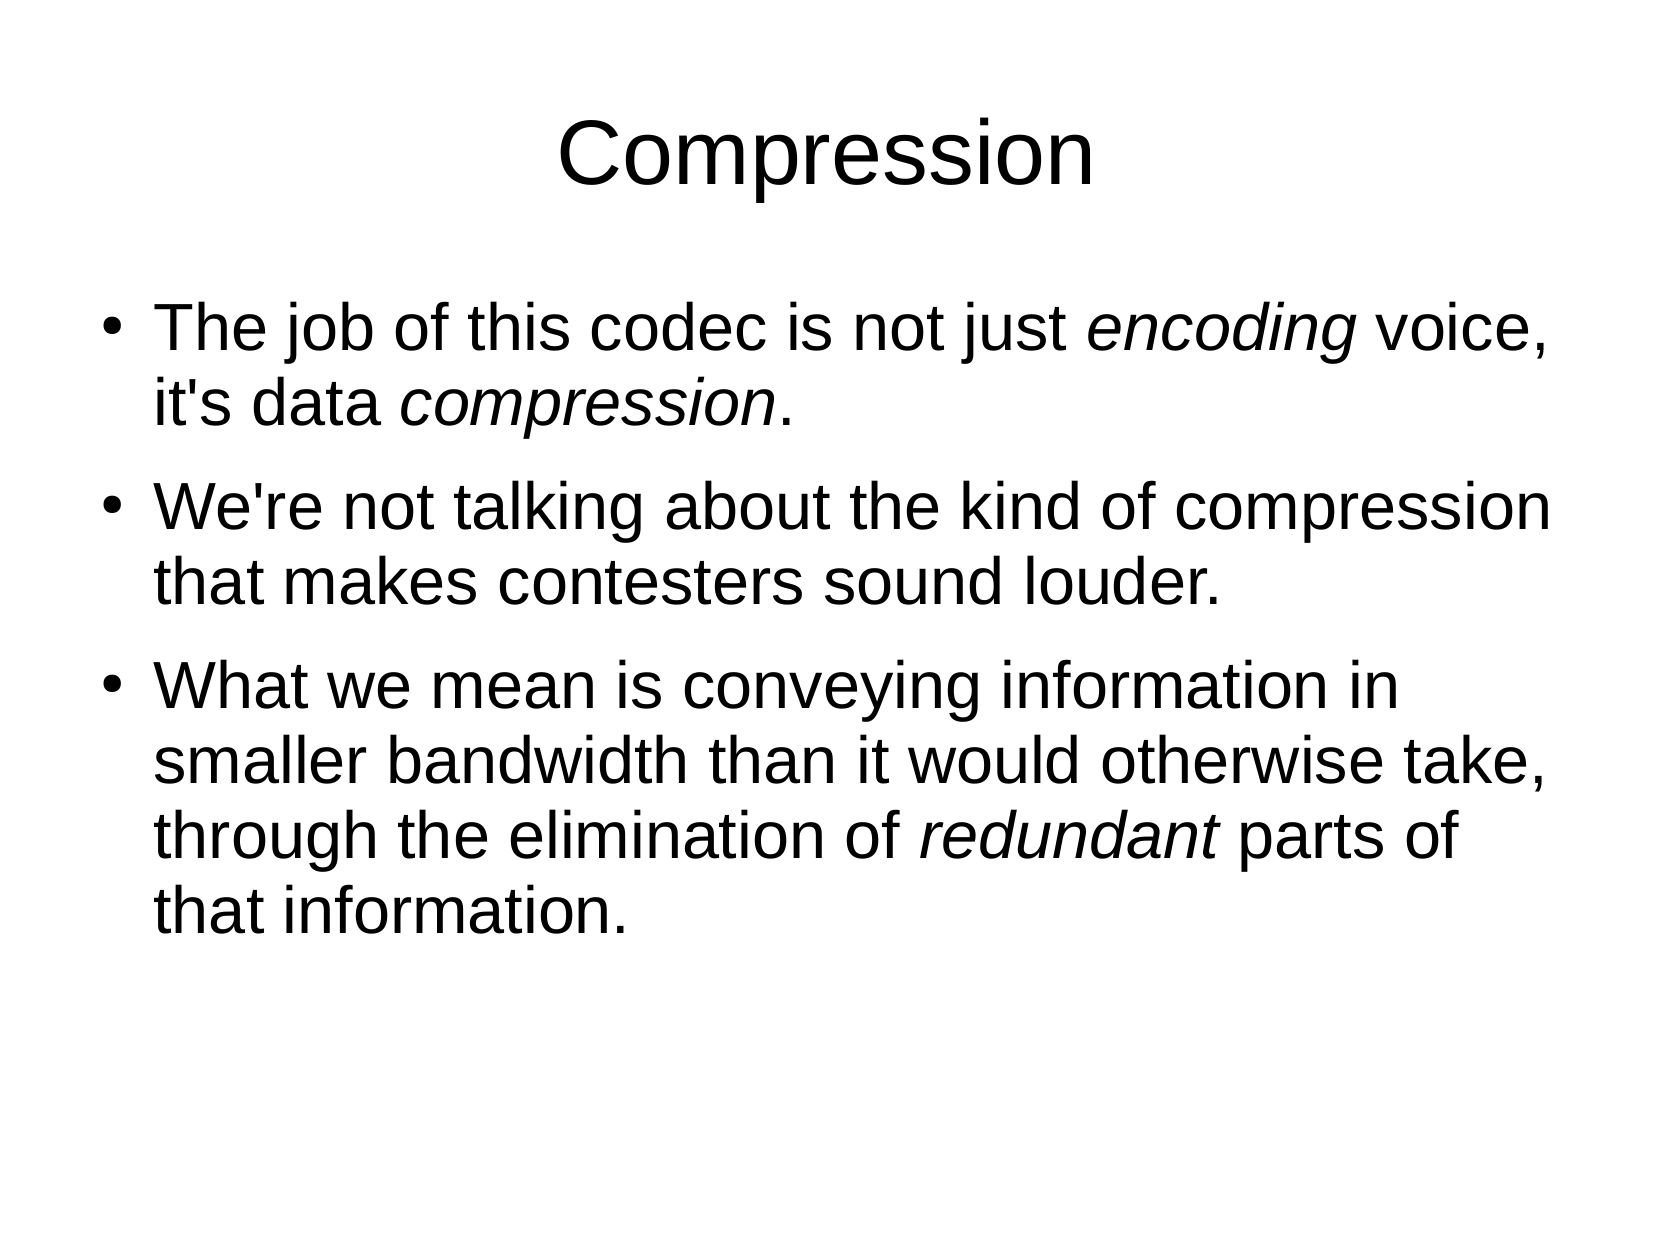

# Compression
The job of this codec is not just encoding voice, it's data compression.
We're not talking about the kind of compression that makes contesters sound louder.
What we mean is conveying information in smaller bandwidth than it would otherwise take, through the elimination of redundant parts of that information.